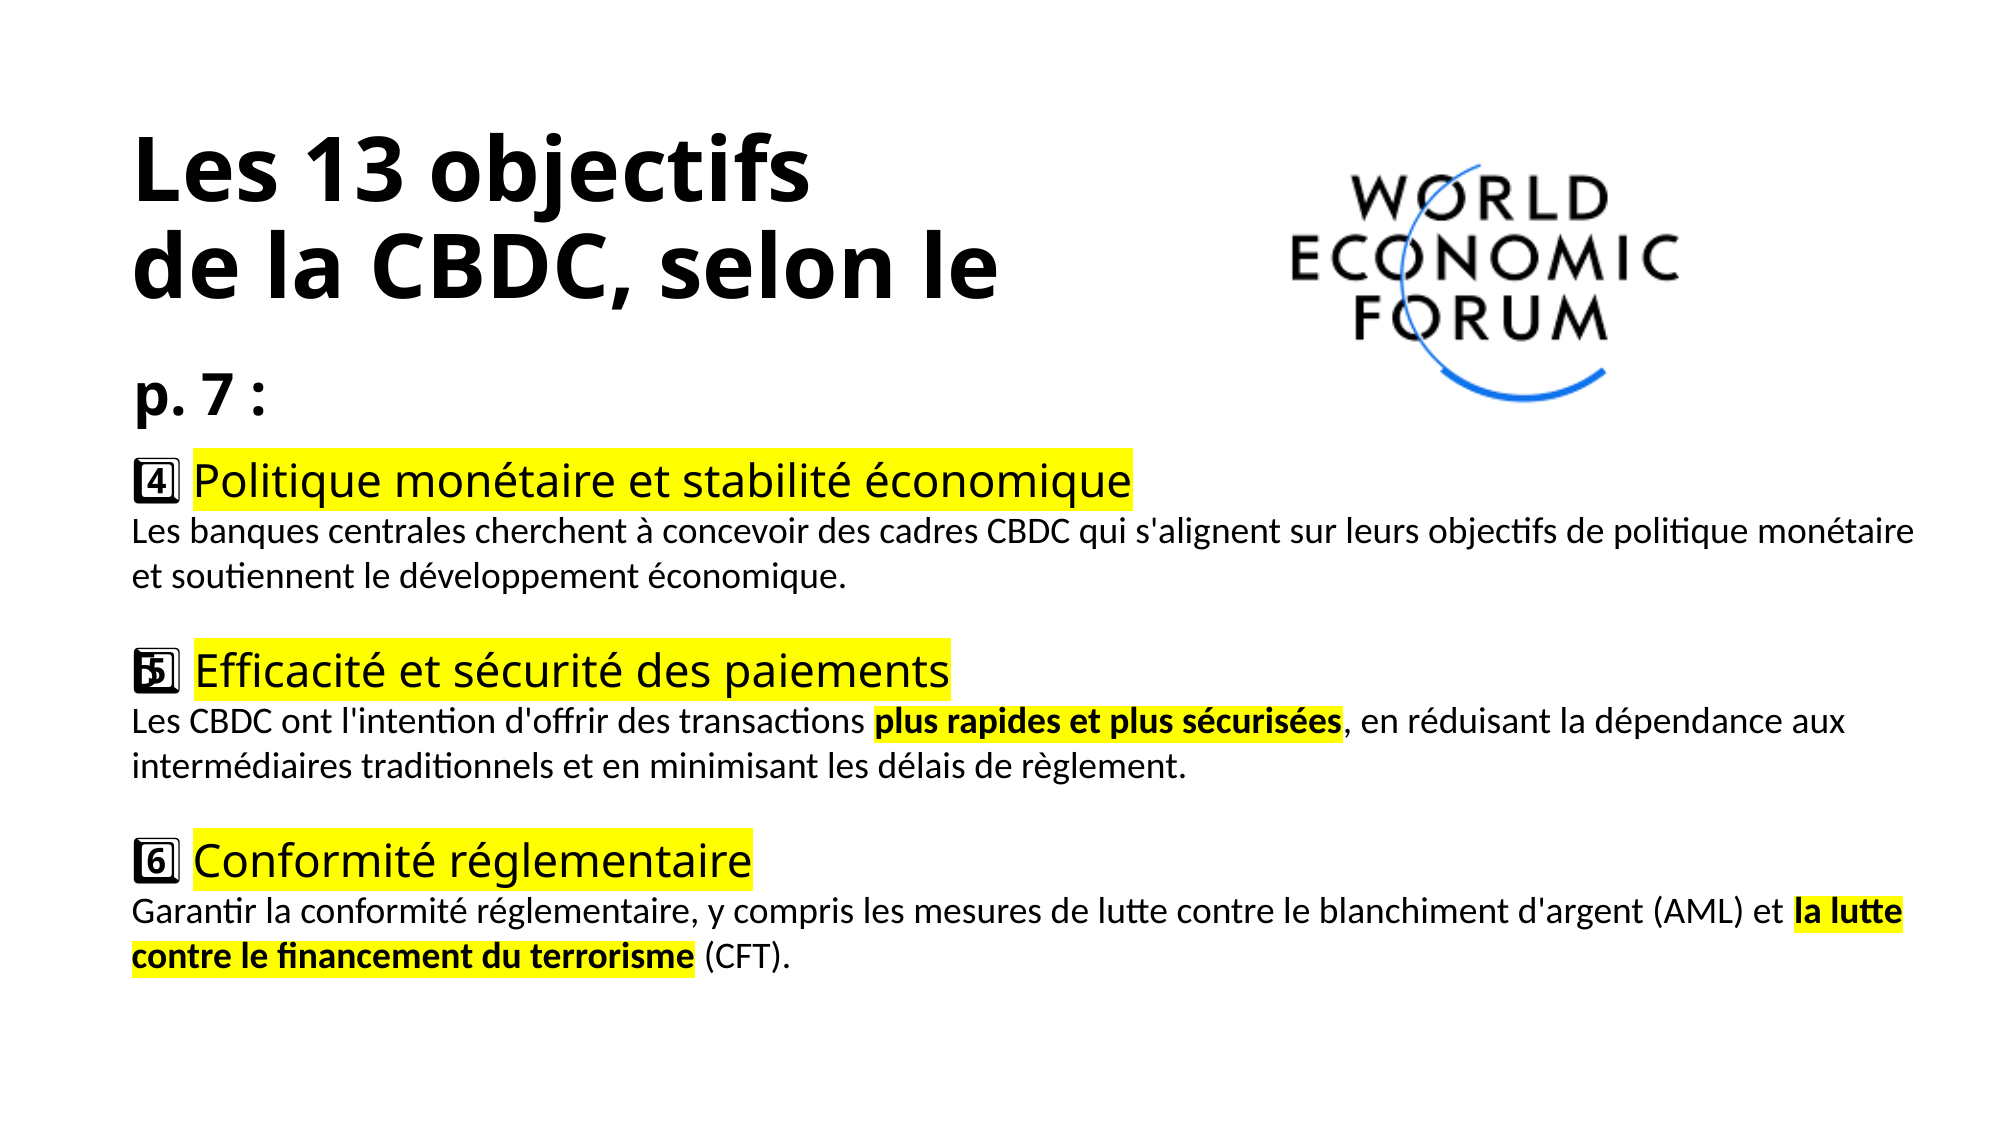

# Les 13 objectifs de la CBDC, selon le
p. 7 :
4️⃣ Politique monétaire et stabilité économique
Les banques centrales cherchent à concevoir des cadres CBDC qui s'alignent sur leurs objectifs de politique monétaire et soutiennent le développement économique.
5️⃣ Efficacité et sécurité des paiements
Les CBDC ont l'intention d'offrir des transactions plus rapides et plus sécurisées, en réduisant la dépendance aux intermédiaires traditionnels et en minimisant les délais de règlement.
6️⃣ Conformité réglementaire
Garantir la conformité réglementaire, y compris les mesures de lutte contre le blanchiment d'argent (AML) et la lutte contre le financement du terrorisme (CFT).